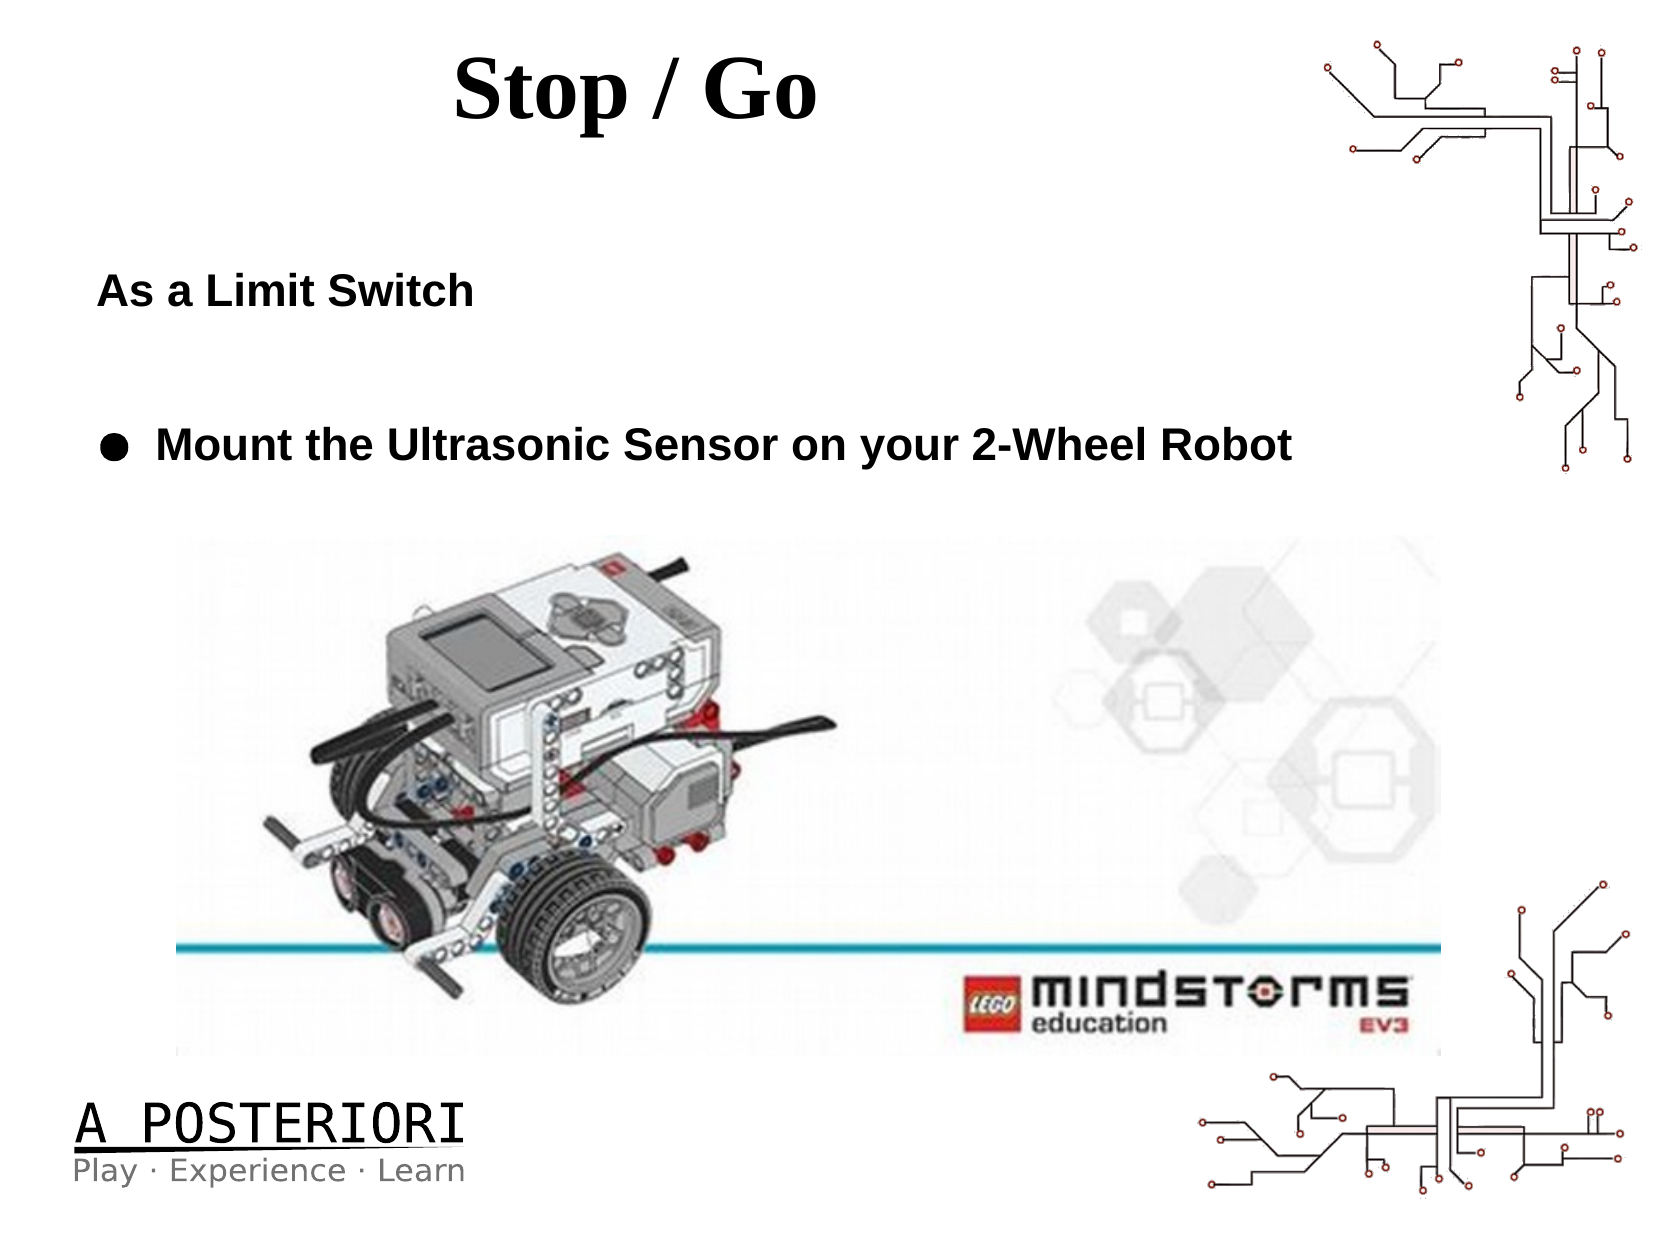

# Stop / Go
As a Limit Switch
● Mount the Ultrasonic Sensor on your 2-Wheel Robot